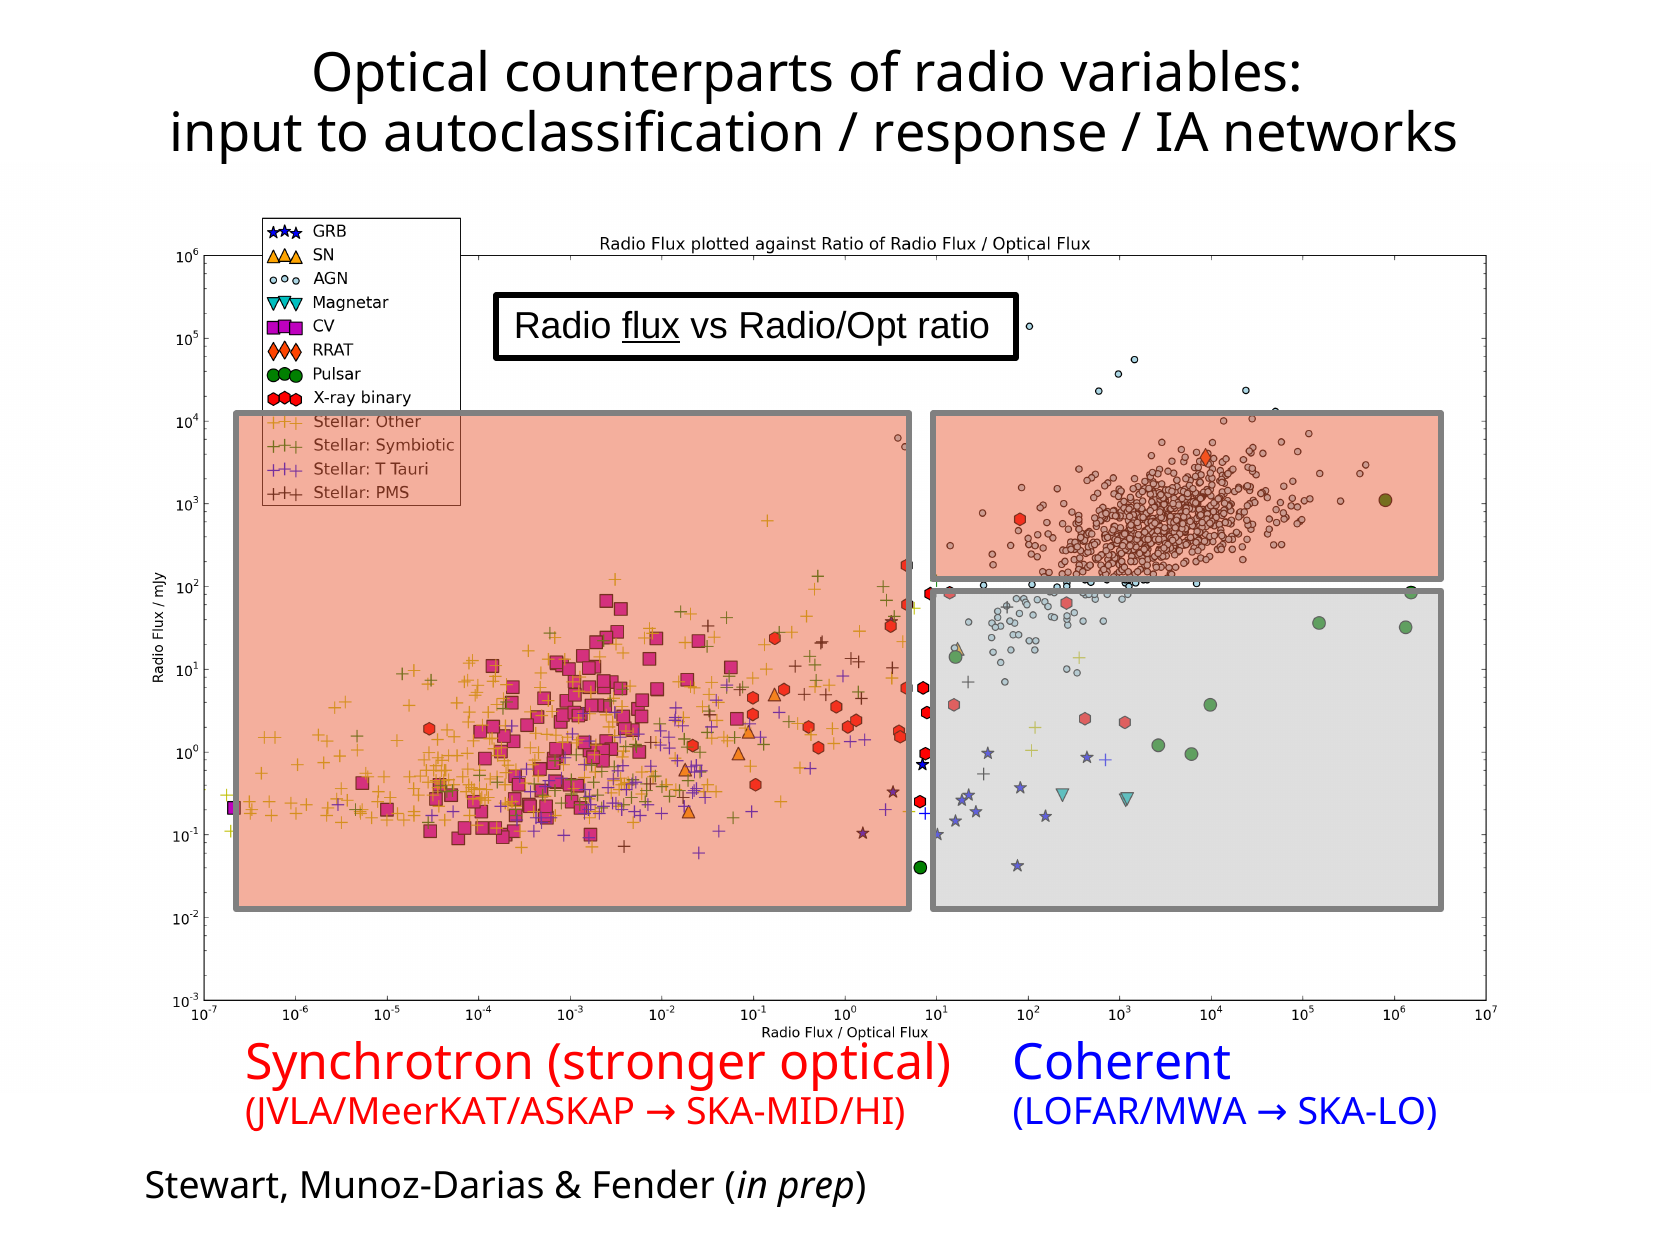

Optical counterparts of radio variables:
input to autoclassification / response / IA networks
Radio flux vs Radio/Opt ratio
Coherent
(LOFAR/MWA → SKA-LO)
Synchrotron (stronger optical)
(JVLA/MeerKAT/ASKAP → SKA-MID/HI)
Stewart, Munoz-Darias & Fender (in prep)